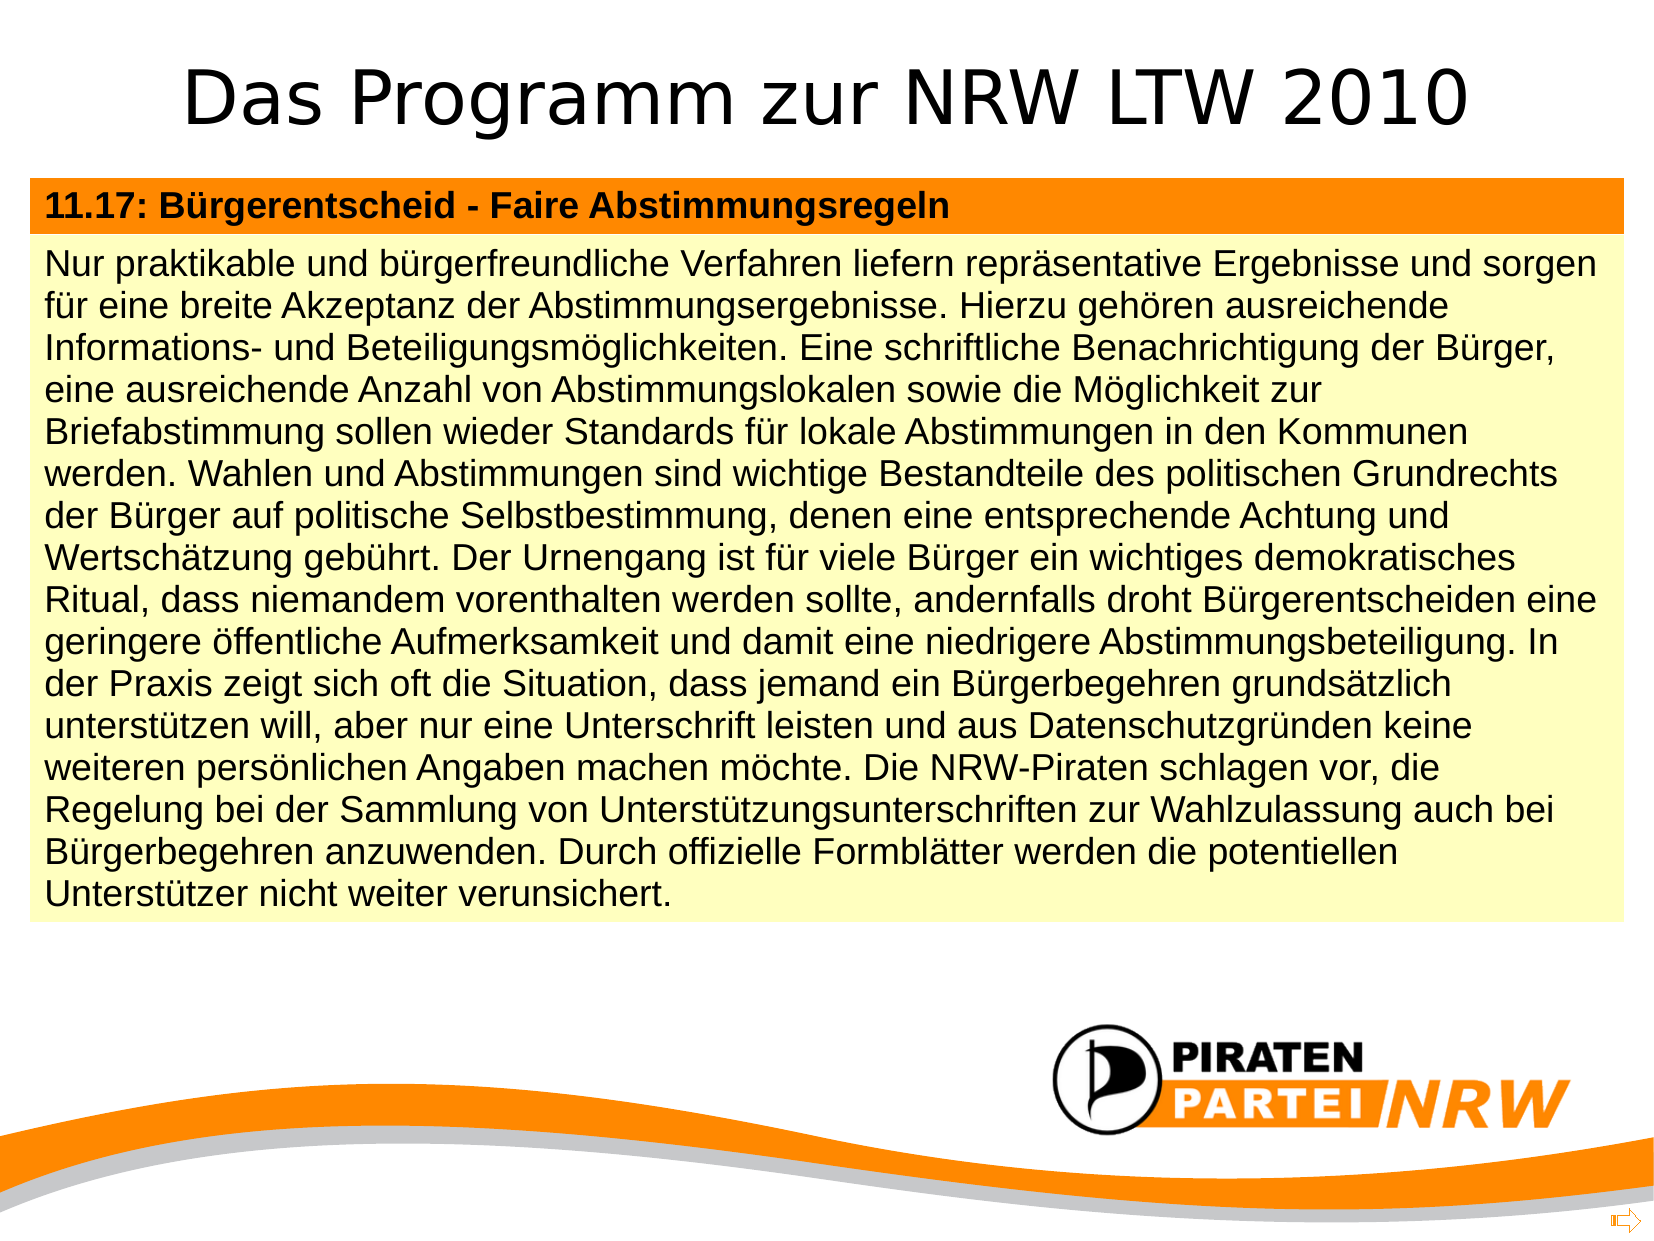

# Das Programm zur NRW LTW 2010
| 11.17: Bürgerentscheid - Faire Abstimmungsregeln |
| --- |
| Nur praktikable und bürgerfreundliche Verfahren liefern repräsentative Ergebnisse und sorgen für eine breite Akzeptanz der Abstimmungsergebnisse. Hierzu gehören ausreichende Informations- und Beteiligungsmöglichkeiten. Eine schriftliche Benachrichtigung der Bürger, eine ausreichende Anzahl von Abstimmungslokalen sowie die Möglichkeit zur Briefabstimmung sollen wieder Standards für lokale Abstimmungen in den Kommunen werden. Wahlen und Abstimmungen sind wichtige Bestandteile des politischen Grundrechts der Bürger auf politische Selbstbestimmung, denen eine entsprechende Achtung und Wertschätzung gebührt. Der Urnengang ist für viele Bürger ein wichtiges demokratisches Ritual, dass niemandem vorenthalten werden sollte, andernfalls droht Bürgerentscheiden eine geringere öffentliche Aufmerksamkeit und damit eine niedrigere Abstimmungsbeteiligung. In der Praxis zeigt sich oft die Situation, dass jemand ein Bürgerbegehren grundsätzlich unterstützen will, aber nur eine Unterschrift leisten und aus Datenschutzgründen keine weiteren persönlichen Angaben machen möchte. Die NRW-Piraten schlagen vor, die Regelung bei der Sammlung von Unterstützungsunterschriften zur Wahlzulassung auch bei Bürgerbegehren anzuwenden. Durch offizielle Formblätter werden die potentiellen Unterstützer nicht weiter verunsichert. |